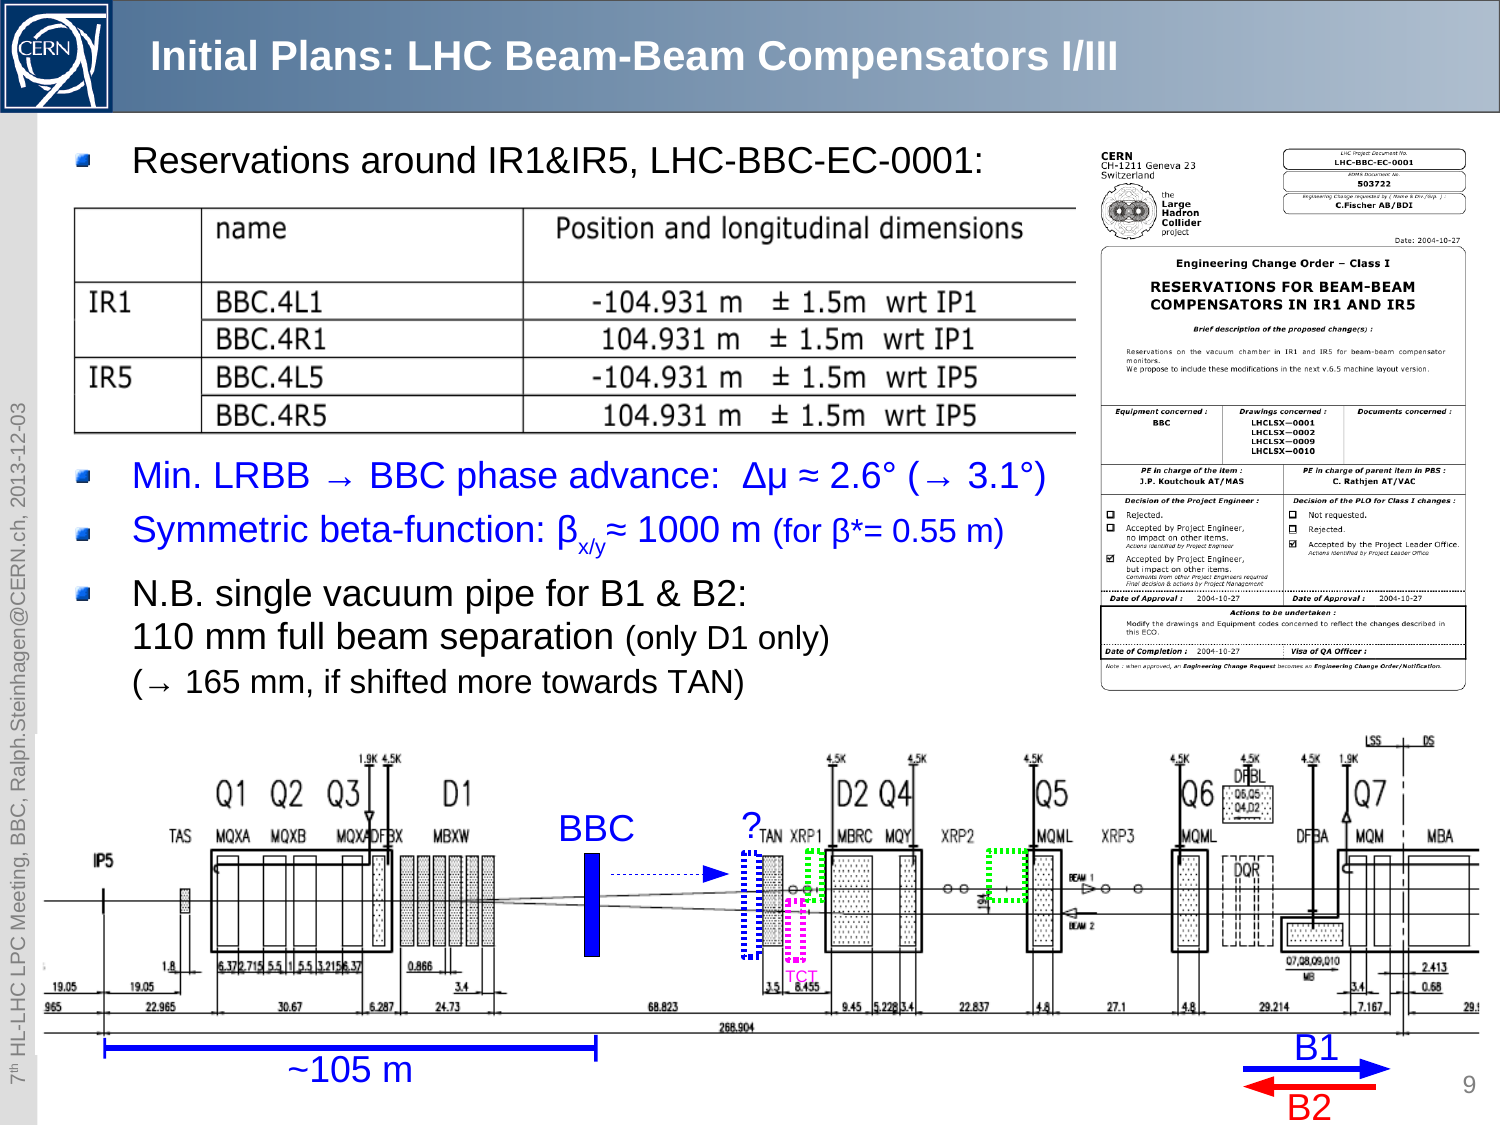

# Initial Plans: LHC Beam-Beam Compensators I/III
Reservations around IR1&IR5, LHC-BBC-EC-0001:
Min. LRBB → BBC phase advance: Δμ ≈ 2.6° (→ 3.1°)
Symmetric beta-function: βx/y≈ 1000 m (for β*= 0.55 m)
N.B. single vacuum pipe for B1 & B2:					110 mm full beam separation (only D1 only)	 			(→ 165 mm, if shifted more towards TAN)
?
BBC
TCT
~105 m
B1
B2